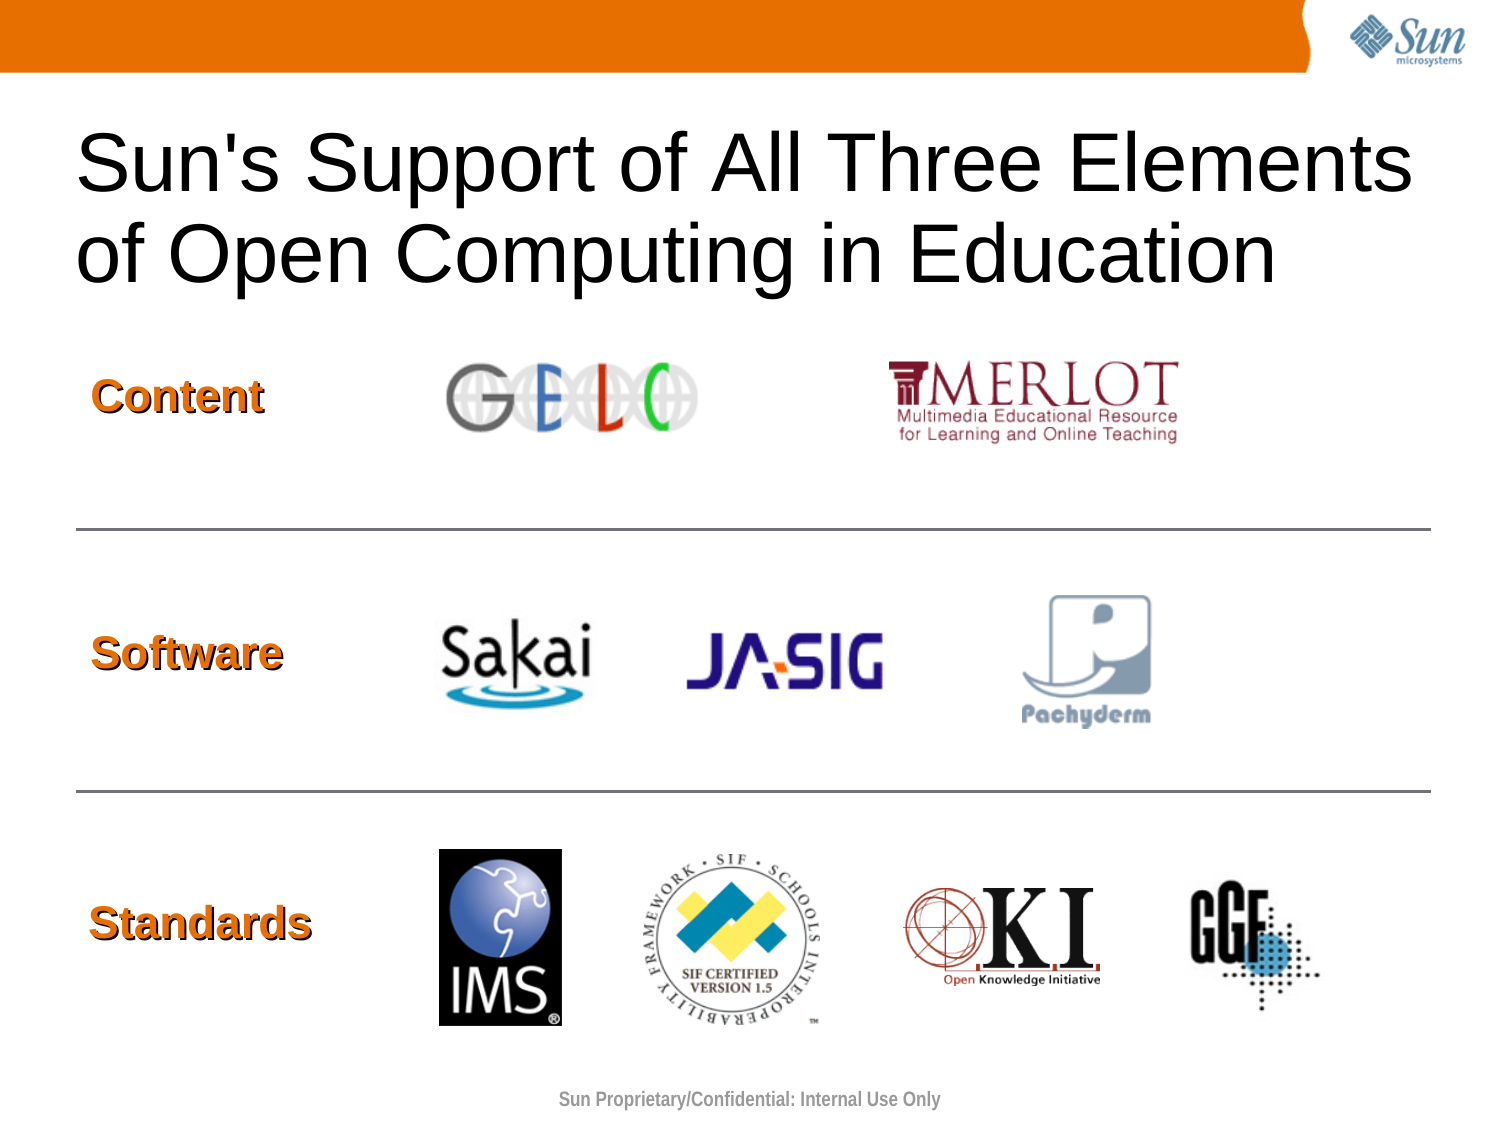

# Sun's Support of All Three Elements of Open Computing in Education
Content
Software
Standards